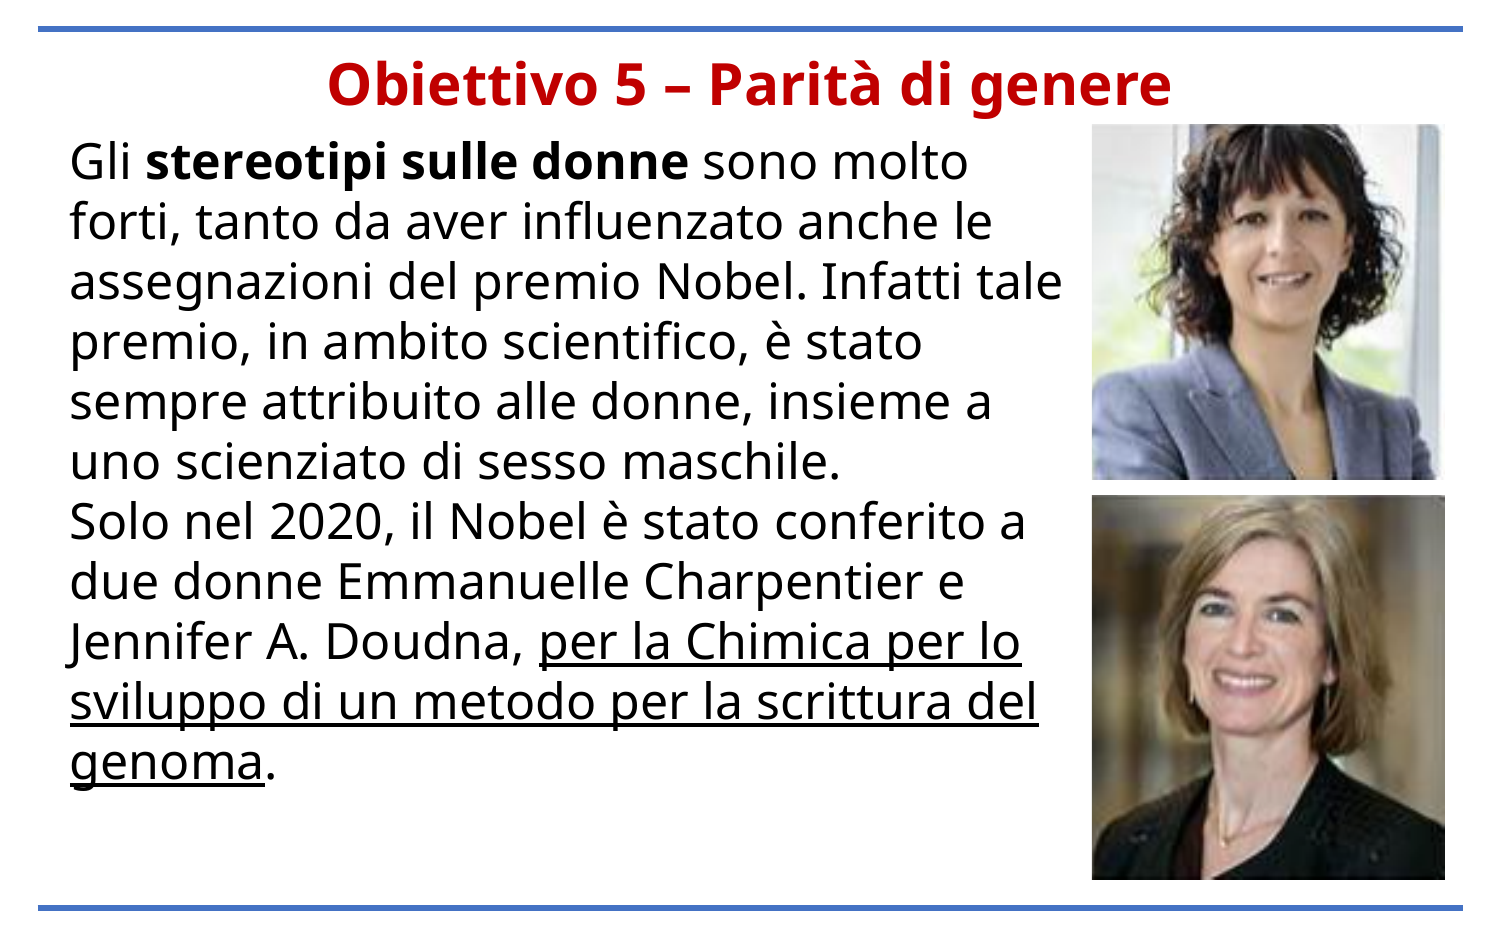

# Obiettivo 5 – Parità di genere
Gli stereotipi sulle donne sono molto forti, tanto da aver influenzato anche le assegnazioni del premio Nobel. Infatti tale premio, in ambito scientifico, è stato sempre attribuito alle donne, insieme a uno scienziato di sesso maschile.
Solo nel 2020, il Nobel è stato conferito a due donne Emmanuelle Charpentier e Jennifer A. Doudna, per la Chimica per lo sviluppo di un metodo per la scrittura del genoma.